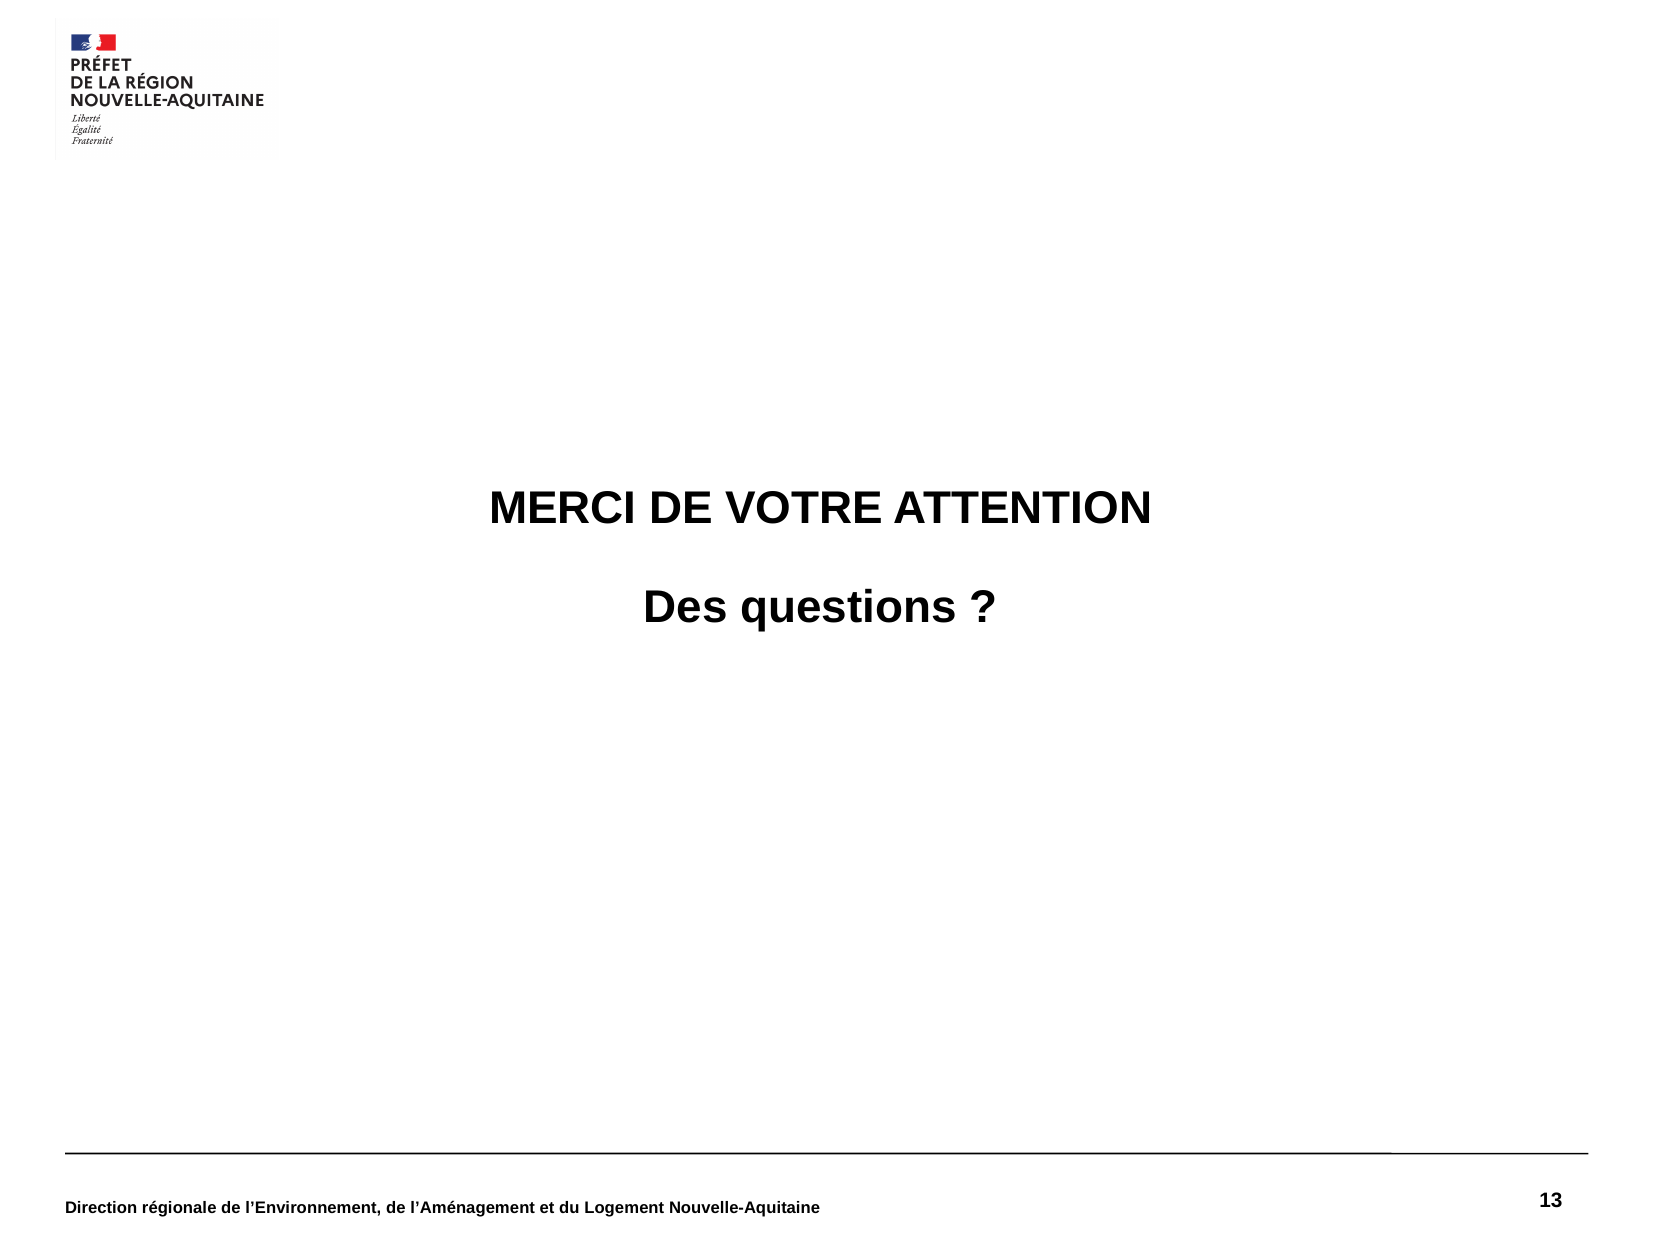

# MERCI DE VOTRE ATTENTION Des questions ?